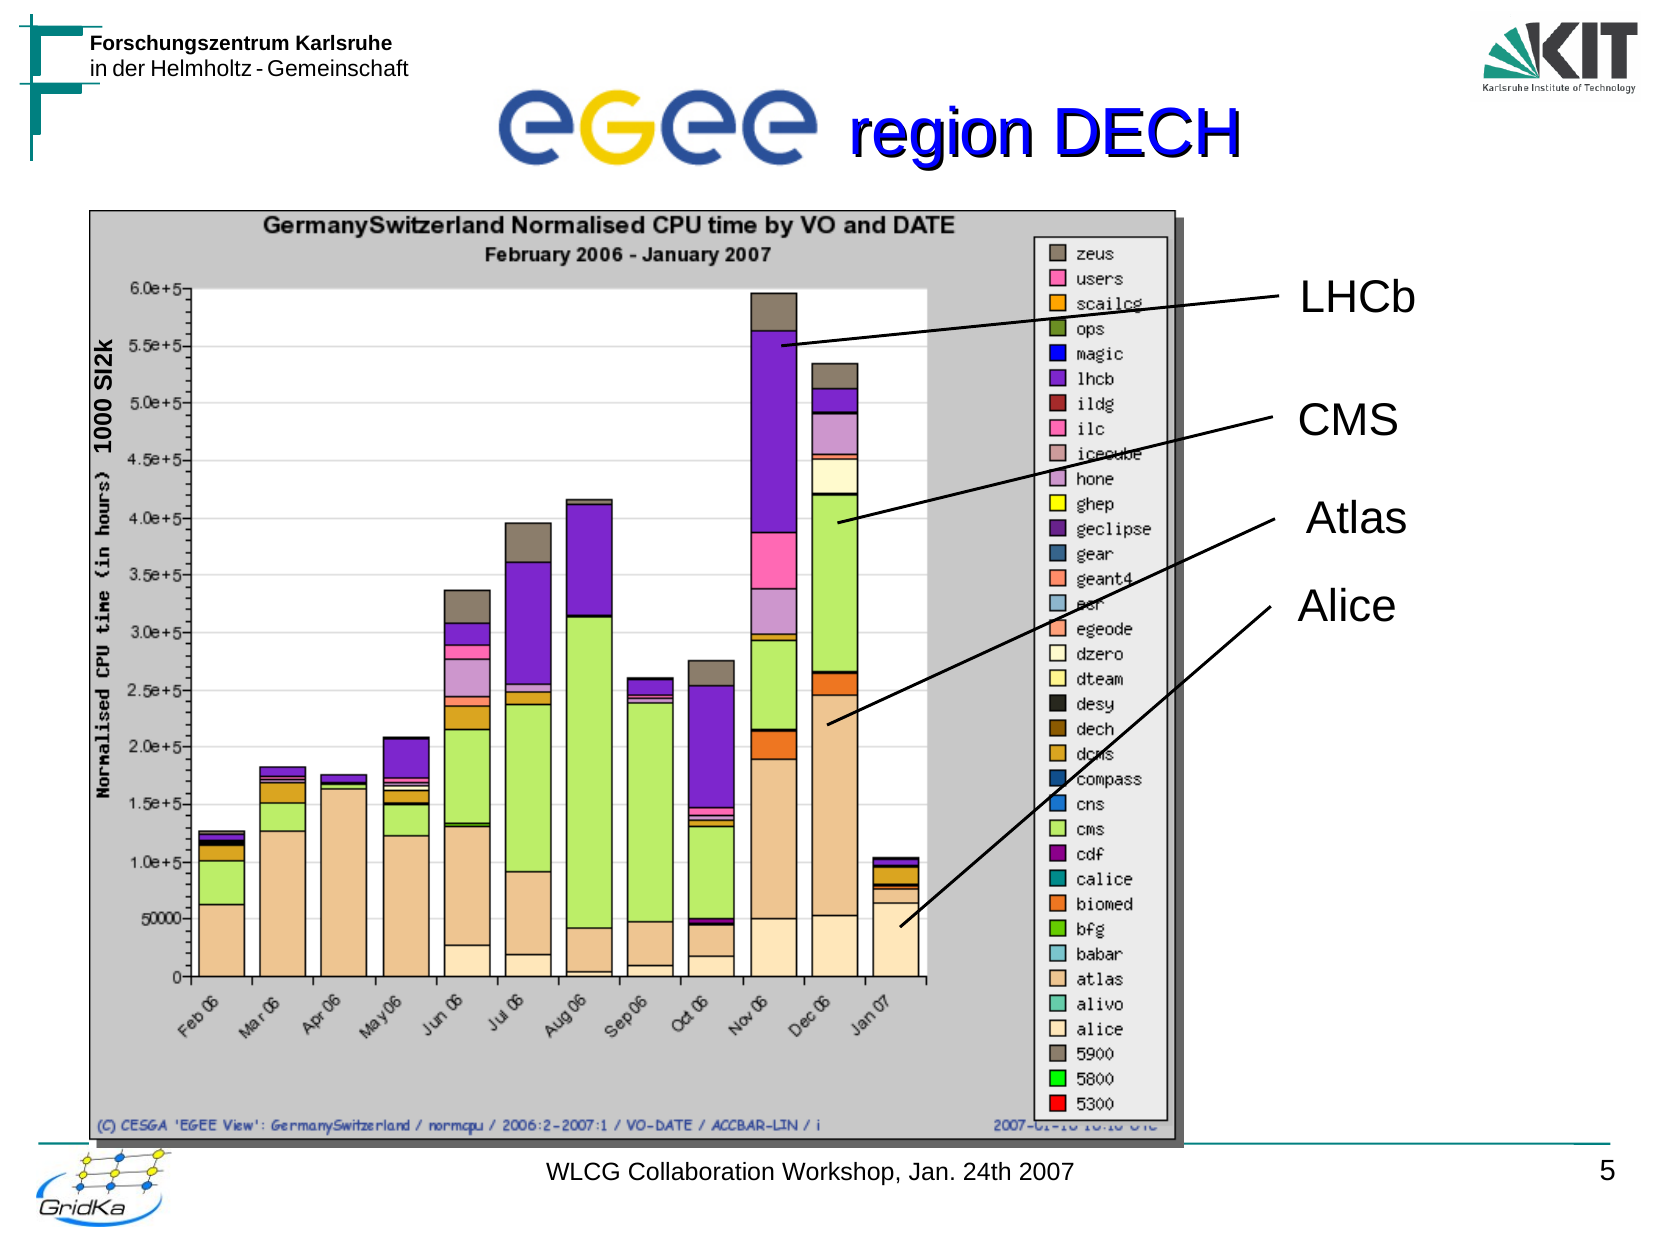

region DECH
LHCb
1000 SI2k
CMS
Atlas
Alice